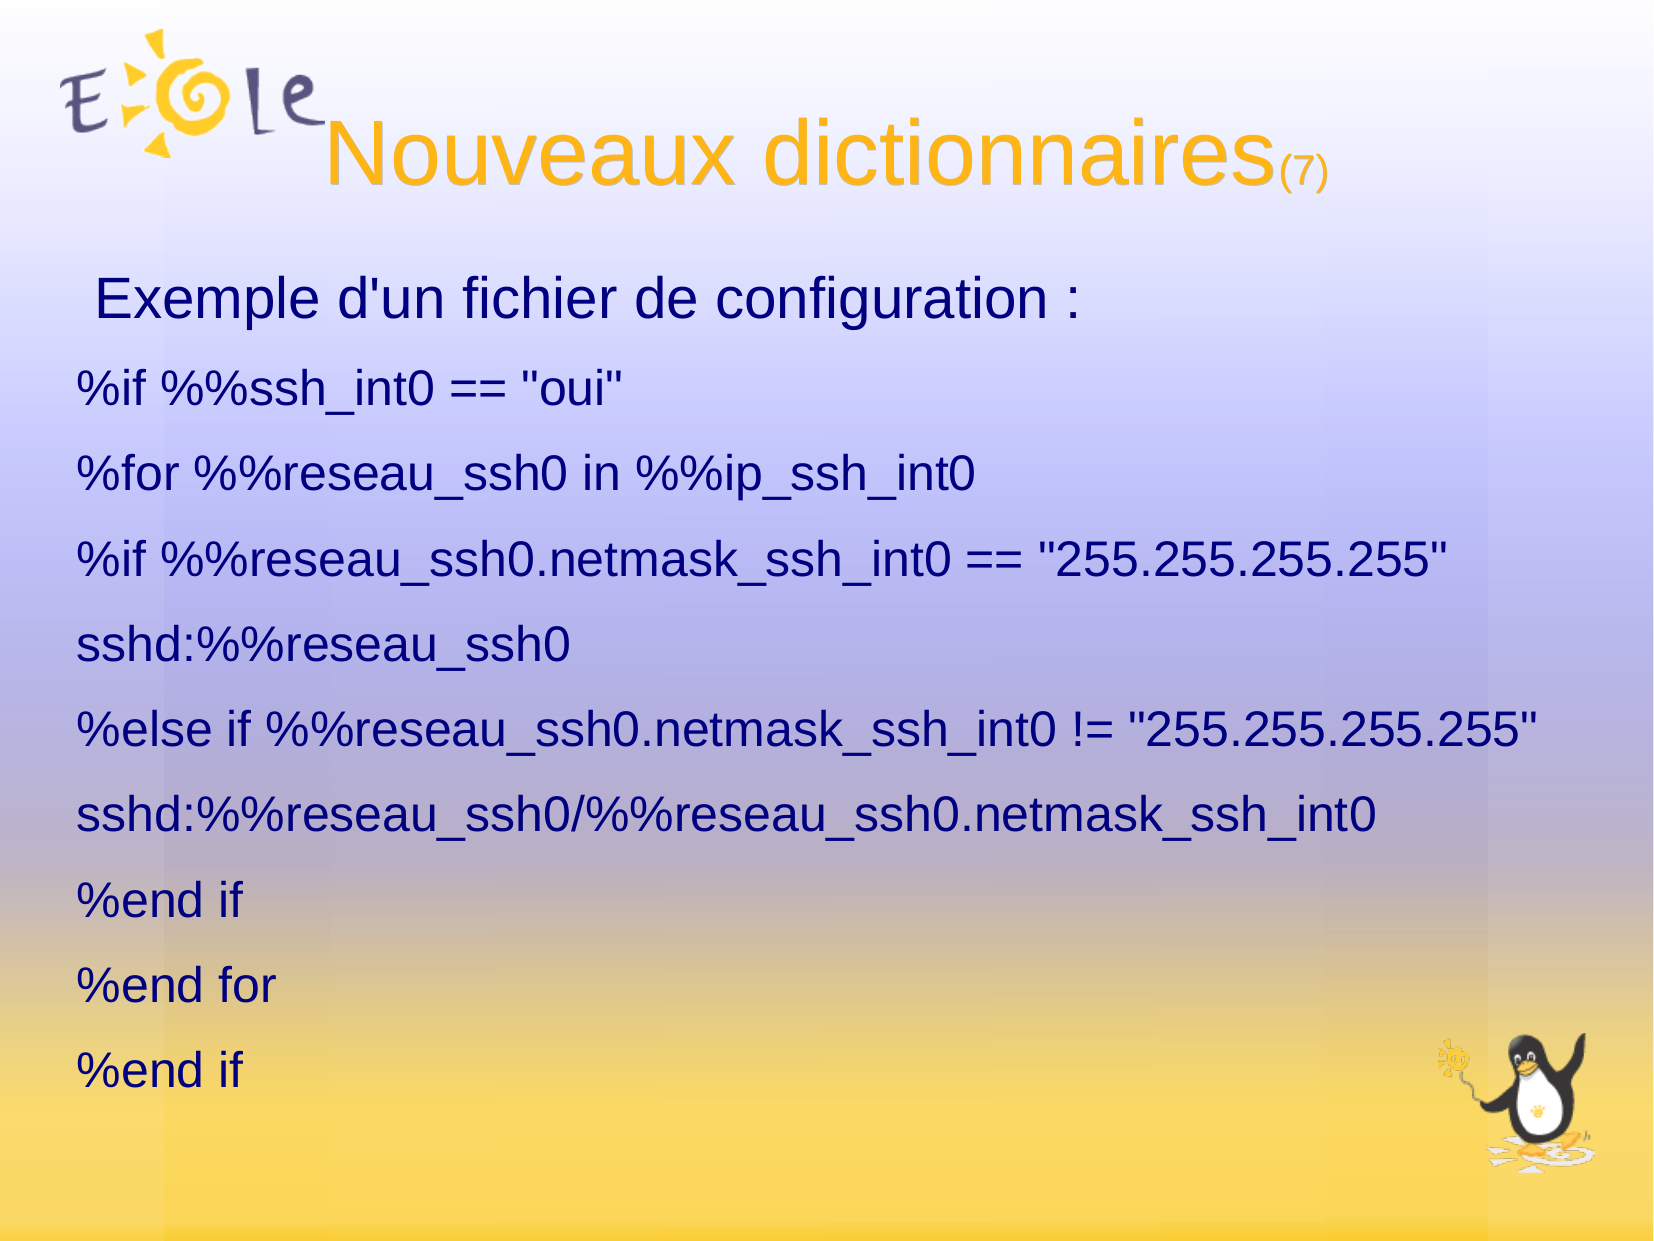

# Nouveaux dictionnaires(7)
Exemple d'un fichier de configuration :
%if %%ssh_int0 == "oui"
%for %%reseau_ssh0 in %%ip_ssh_int0
%if %%reseau_ssh0.netmask_ssh_int0 == "255.255.255.255"
sshd:%%reseau_ssh0
%else if %%reseau_ssh0.netmask_ssh_int0 != "255.255.255.255"
sshd:%%reseau_ssh0/%%reseau_ssh0.netmask_ssh_int0
%end if
%end for
%end if